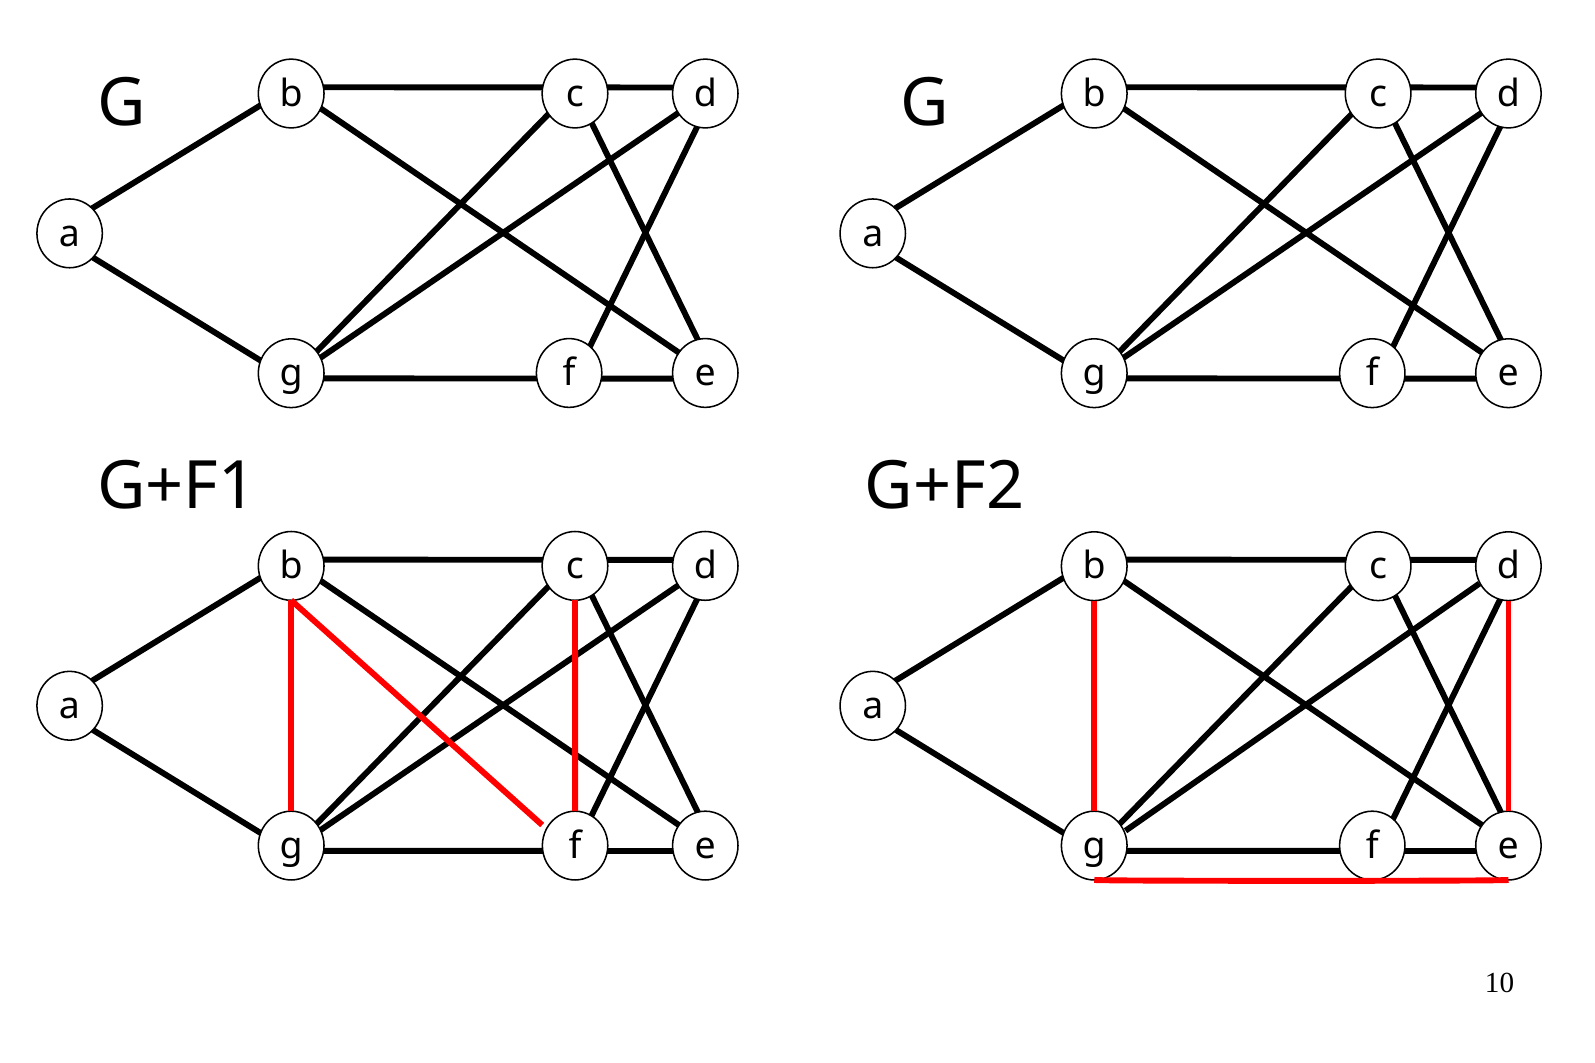

b
c
d
b
c
d
G
G
a
a
f
e
g
g
f
e
G+F1
G+F2
b
c
d
b
c
d
a
a
g
f
e
g
f
e